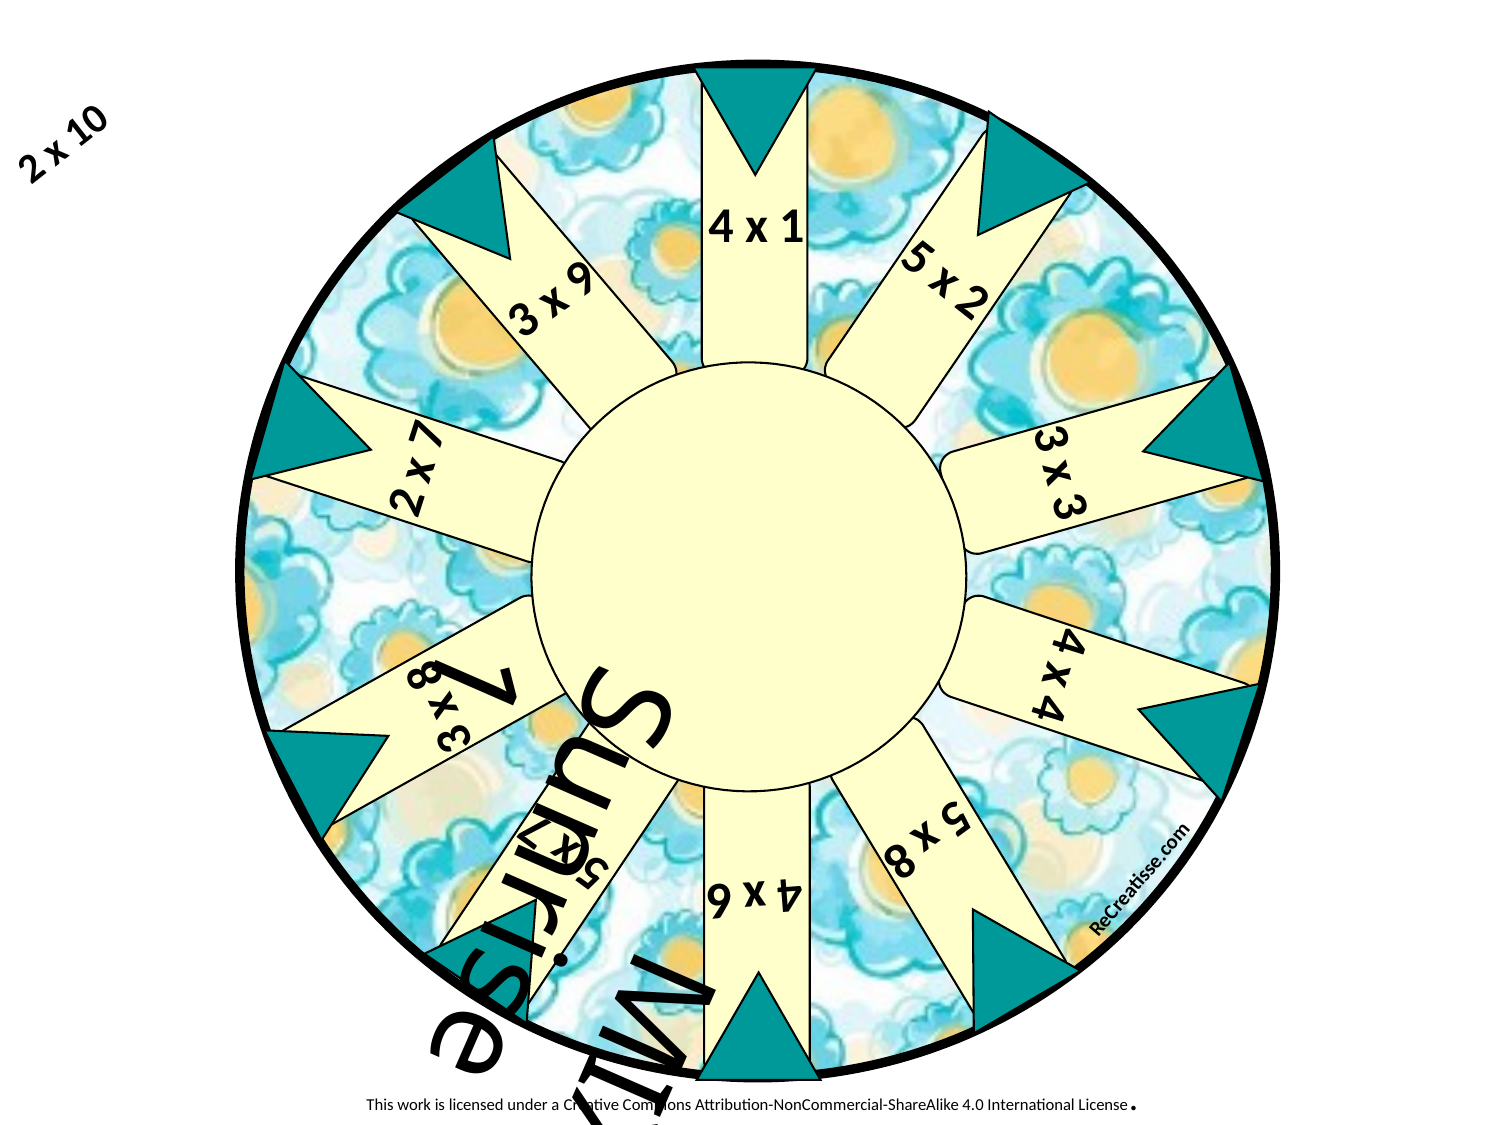

2 x 10
4 x 1
5 x 2
3 x 9
2 x 7
3 x 3
4 x 4
 MIX
Sunrise
 1
3 x 8
5 x 8
5 x 7
ReCreatisse.com
4 x 6
This work is licensed under a Creative Commons Attribution-NonCommercial-ShareAlike 4.0 International License.